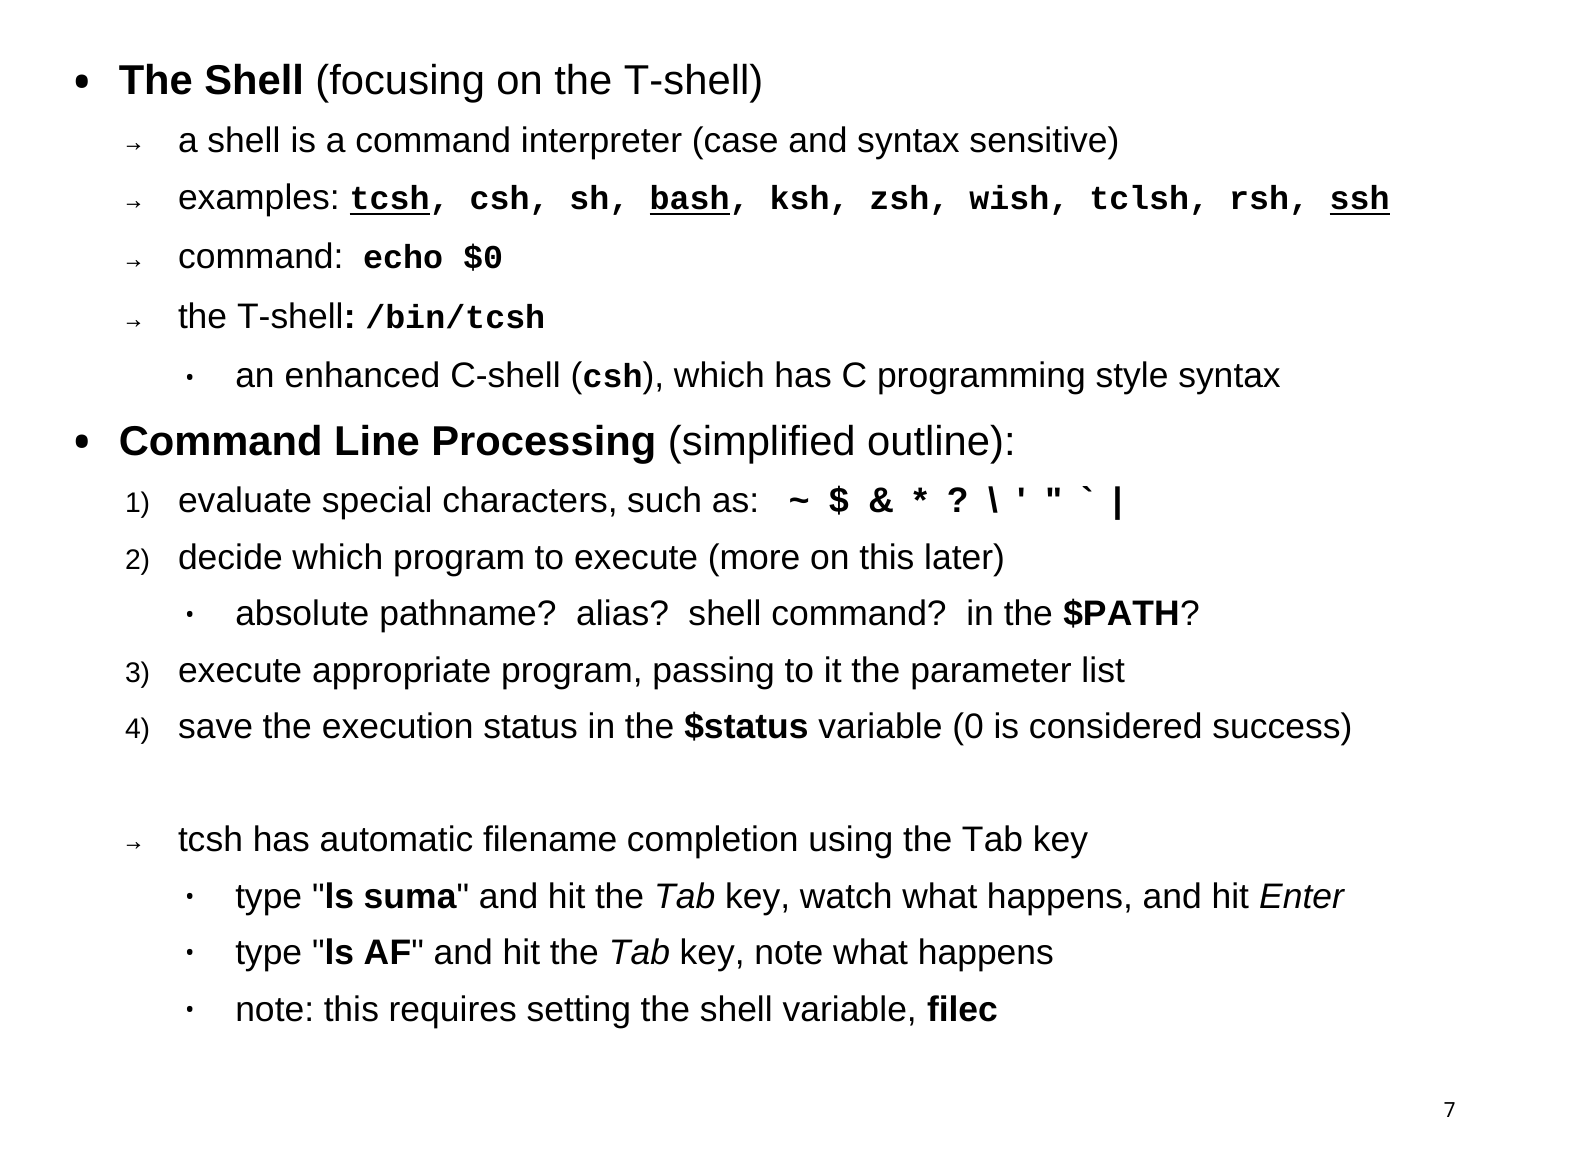

# The Shell (focusing on the T-shell)
a shell is a command interpreter (case and syntax sensitive)
examples: tcsh, csh, sh, bash, ksh, zsh, wish, tclsh, rsh, ssh
command: echo $0
the T-shell: /bin/tcsh
an enhanced C-shell (csh), which has C programming style syntax
Command Line Processing (simplified outline):
evaluate special characters, such as: ~ $ & * ? \ ' " ` |
decide which program to execute (more on this later)
absolute pathname? alias? shell command? in the $PATH?
execute appropriate program, passing to it the parameter list
save the execution status in the $status variable (0 is considered success)
tcsh has automatic filename completion using the Tab key
type "ls suma" and hit the Tab key, watch what happens, and hit Enter
type "ls AF" and hit the Tab key, note what happens
note: this requires setting the shell variable, filec